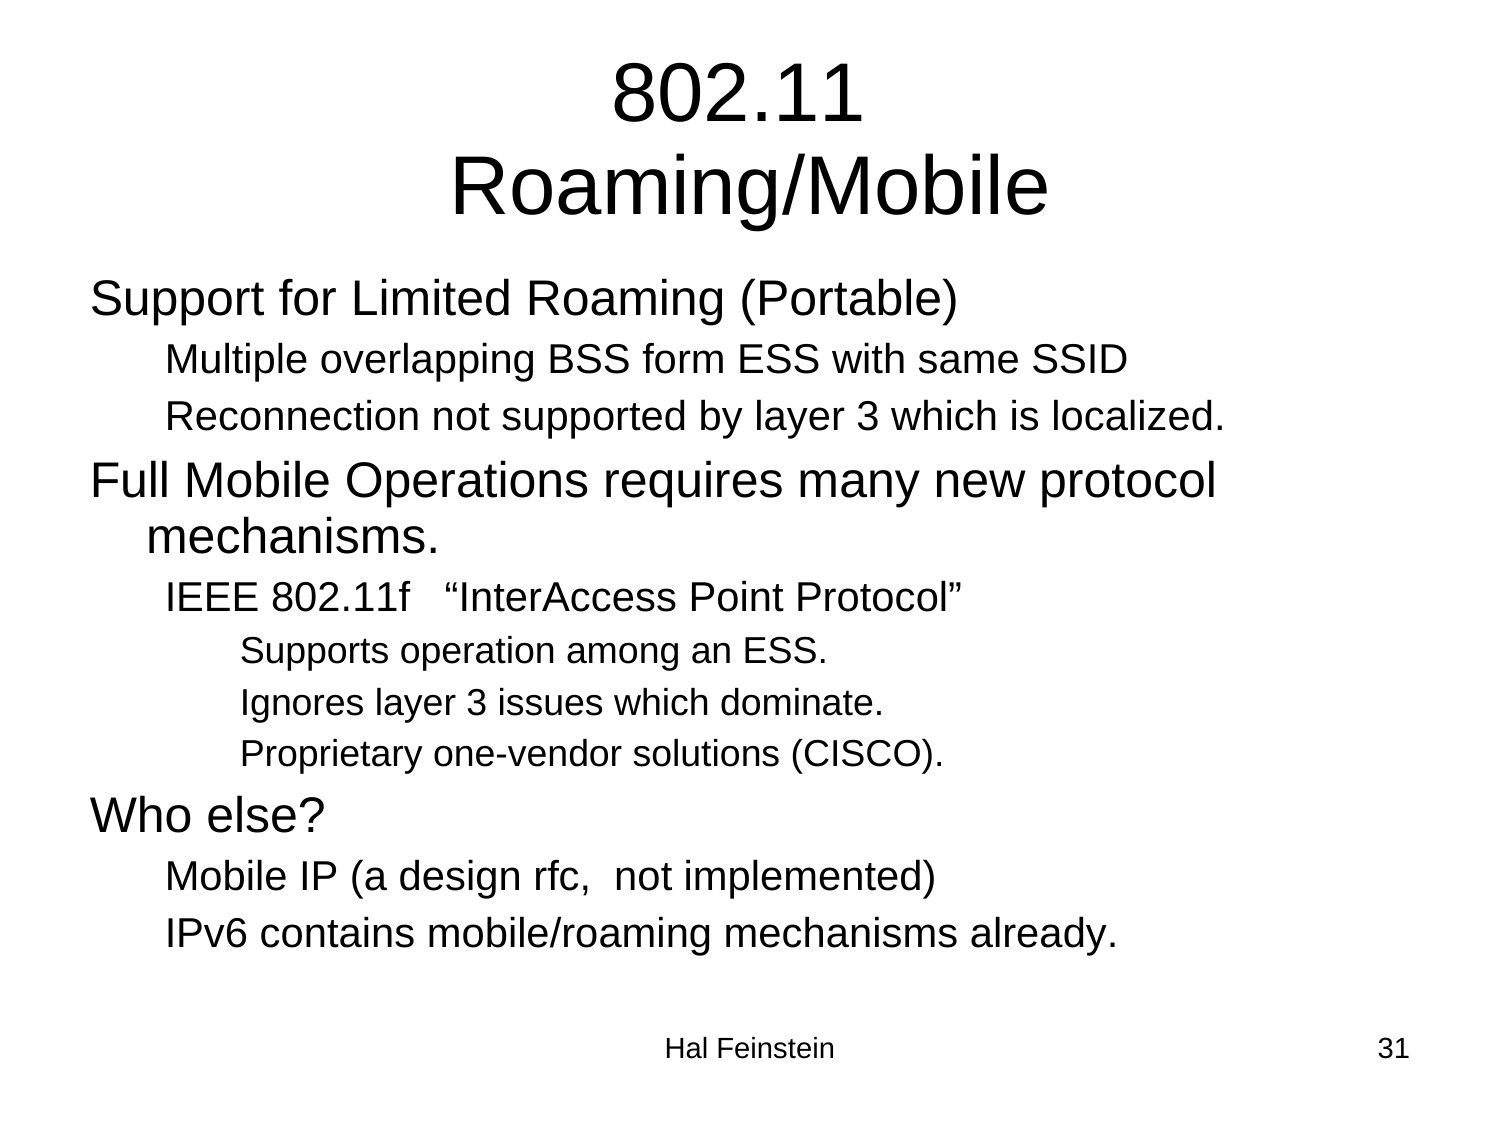

# 802.11 Roaming/Mobile
Support for Limited Roaming (Portable)
Multiple overlapping BSS form ESS with same SSID
Reconnection not supported by layer 3 which is localized.
Full Mobile Operations requires many new protocol mechanisms.
IEEE 802.11f “InterAccess Point Protocol”
Supports operation among an ESS.
Ignores layer 3 issues which dominate.
Proprietary one-vendor solutions (CISCO).
Who else?
Mobile IP (a design rfc, not implemented)
IPv6 contains mobile/roaming mechanisms already.
Hal Feinstein
31